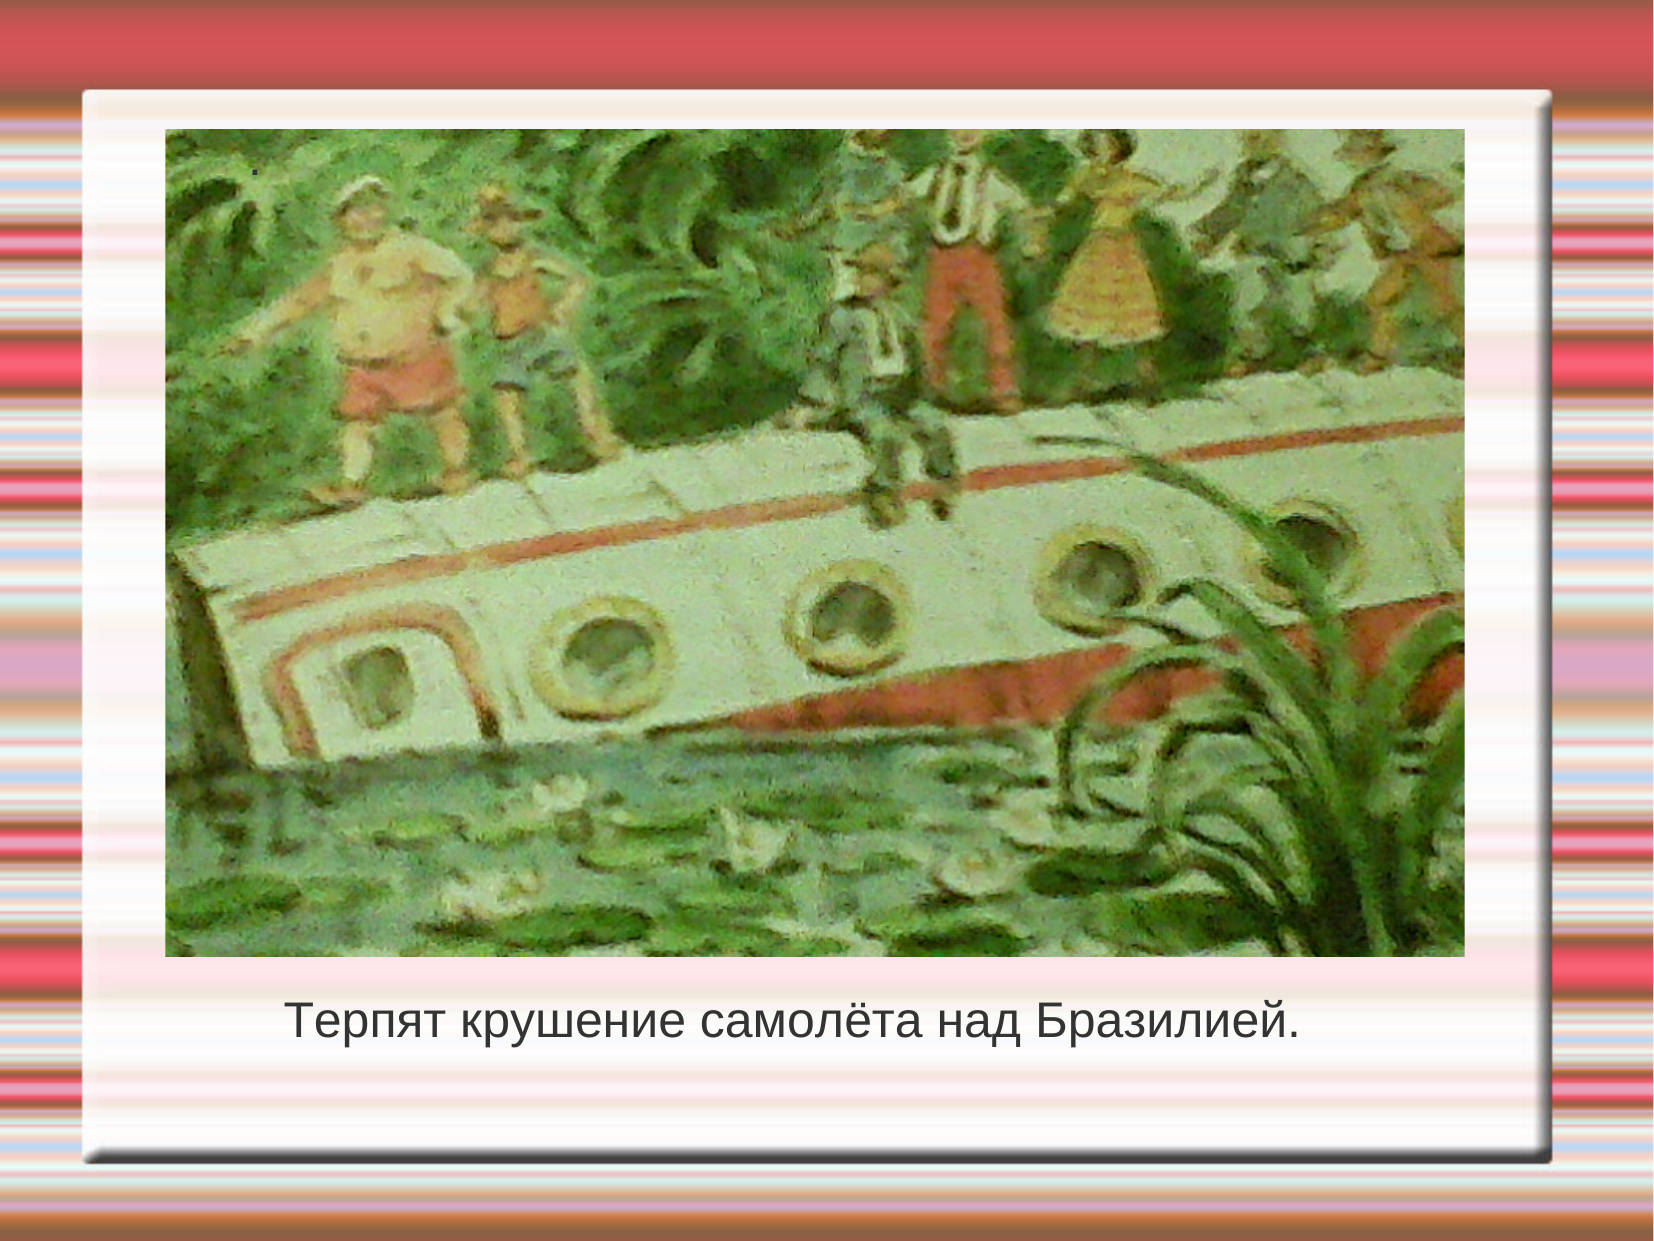

.
#
Терпят крушение самолёта над Бразилией.